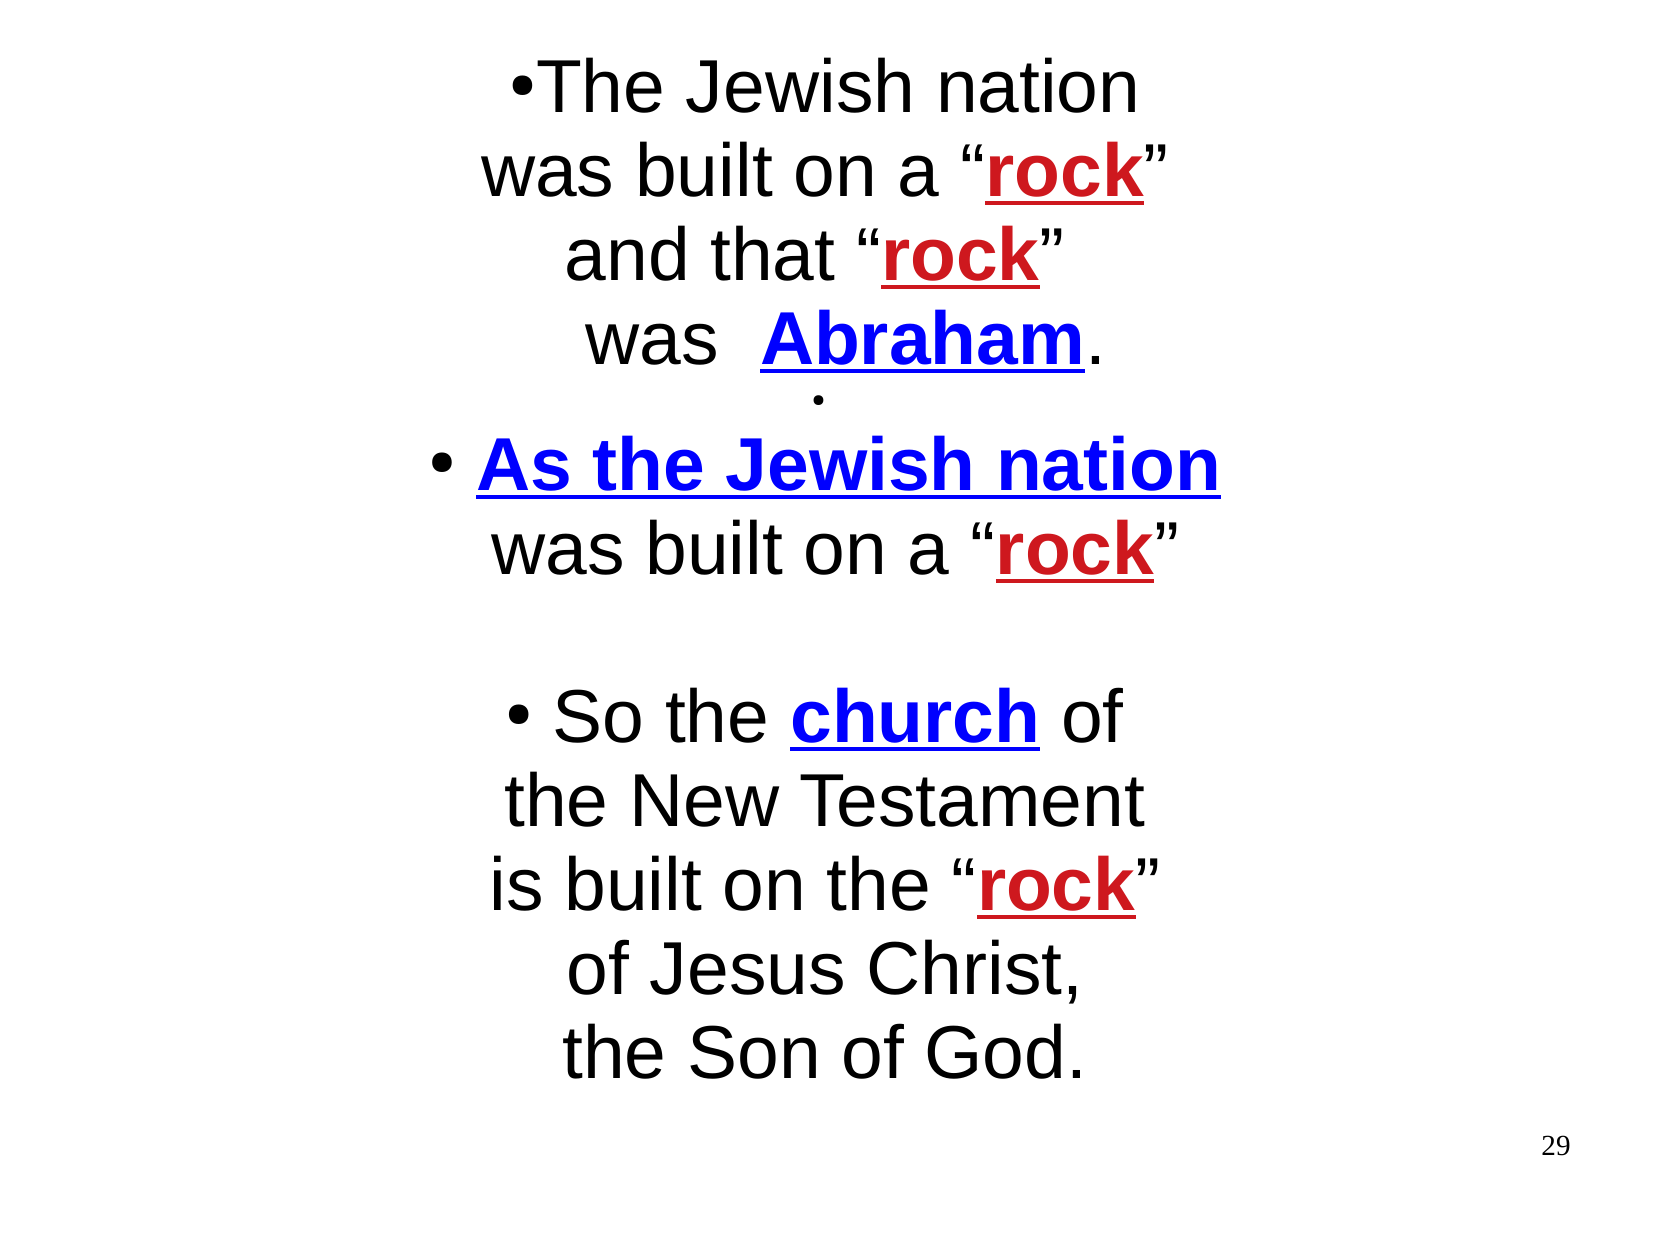

The Jewish nation
was built on a “rock”
and that “rock”
 was Abraham.
 As the Jewish nation
 was built on a “rock”
 So the church of
the New Testament
is built on the “rock”
of Jesus Christ,
the Son of God.
29